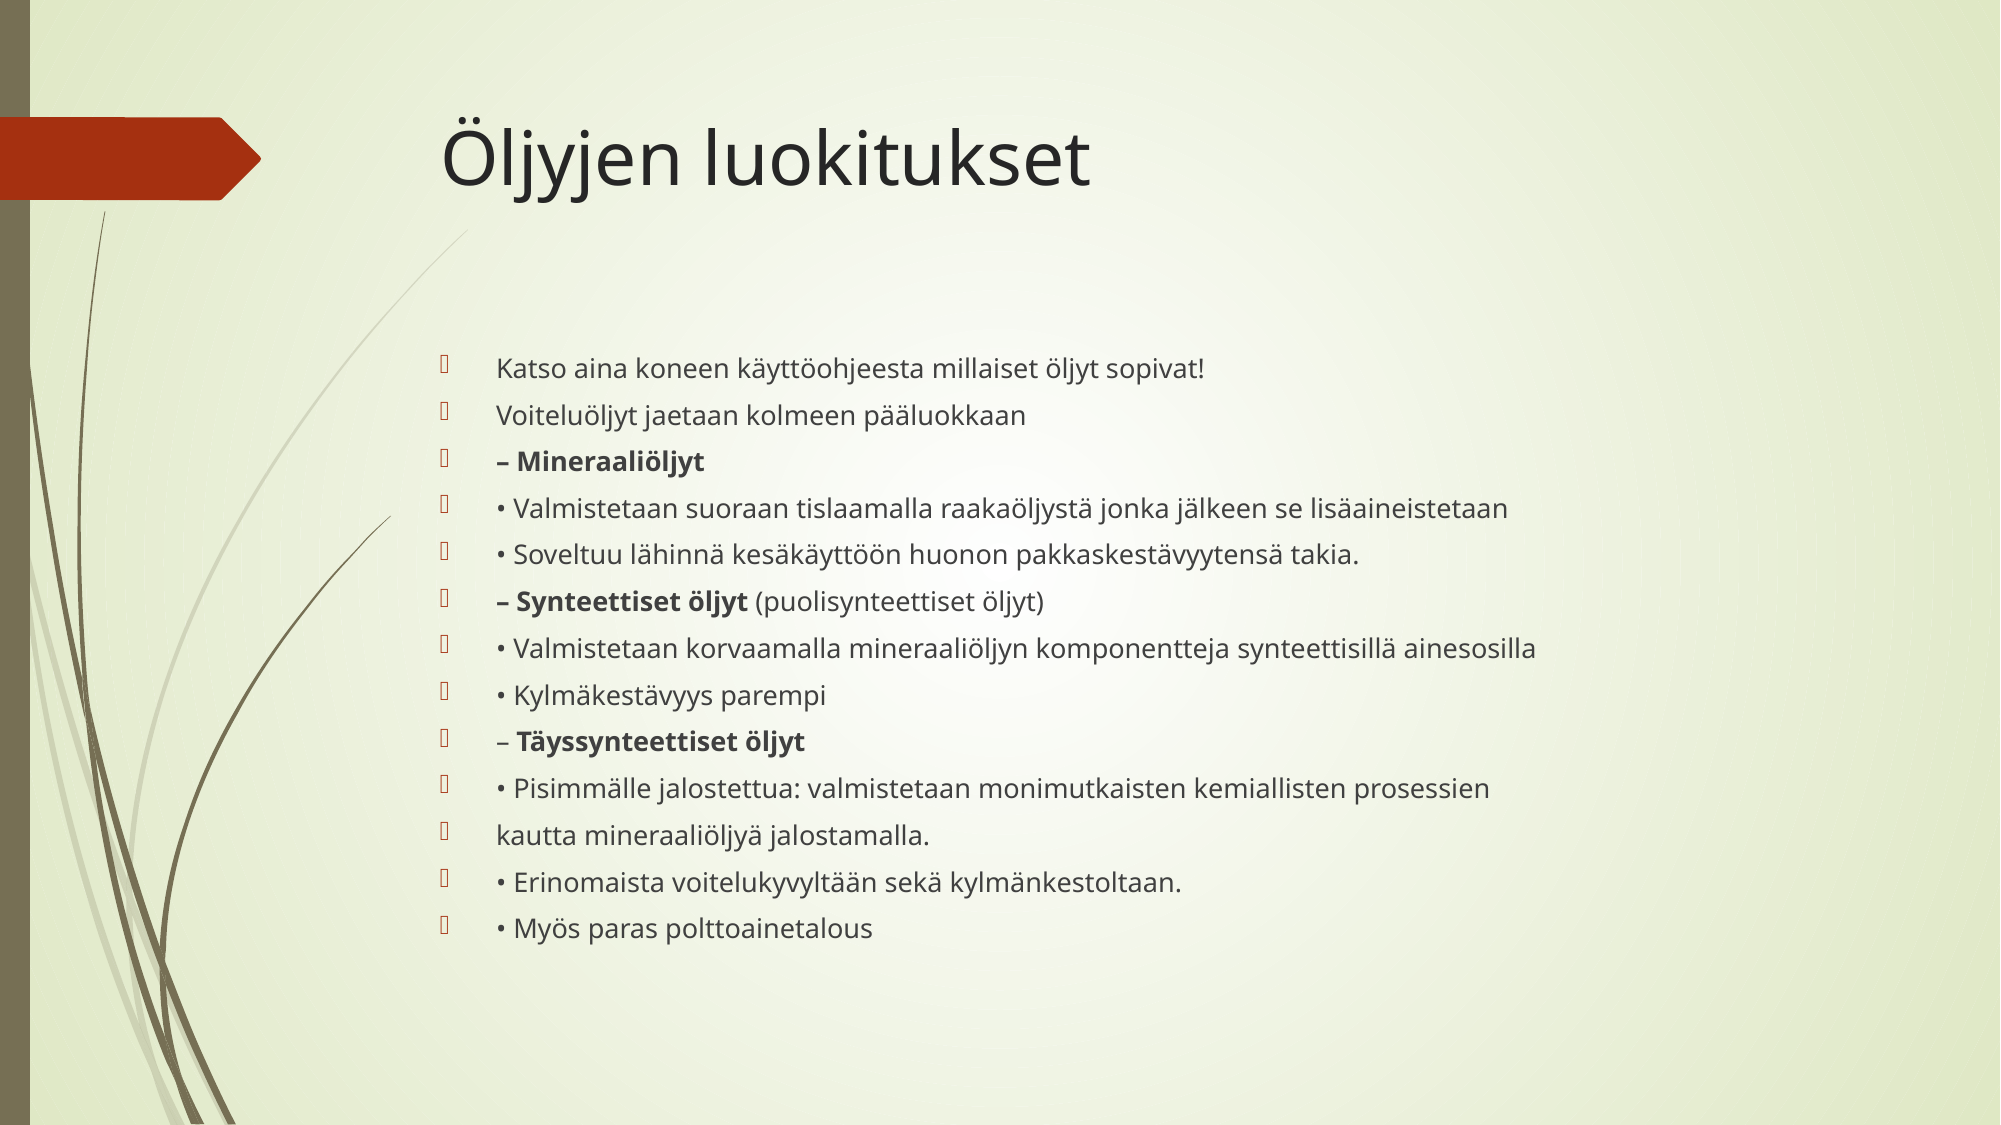

# Öljyjen luokitukset
Katso aina koneen käyttöohjeesta millaiset öljyt sopivat!
Voiteluöljyt jaetaan kolmeen pääluokkaan
– Mineraaliöljyt
• Valmistetaan suoraan tislaamalla raakaöljystä jonka jälkeen se lisäaineistetaan
• Soveltuu lähinnä kesäkäyttöön huonon pakkaskestävyytensä takia.
– Synteettiset öljyt (puolisynteettiset öljyt)
• Valmistetaan korvaamalla mineraaliöljyn komponentteja synteettisillä ainesosilla
• Kylmäkestävyys parempi
– Täyssynteettiset öljyt
• Pisimmälle jalostettua: valmistetaan monimutkaisten kemiallisten prosessien
kautta mineraaliöljyä jalostamalla.
• Erinomaista voitelukyvyltään sekä kylmänkestoltaan.
• Myös paras polttoainetalous